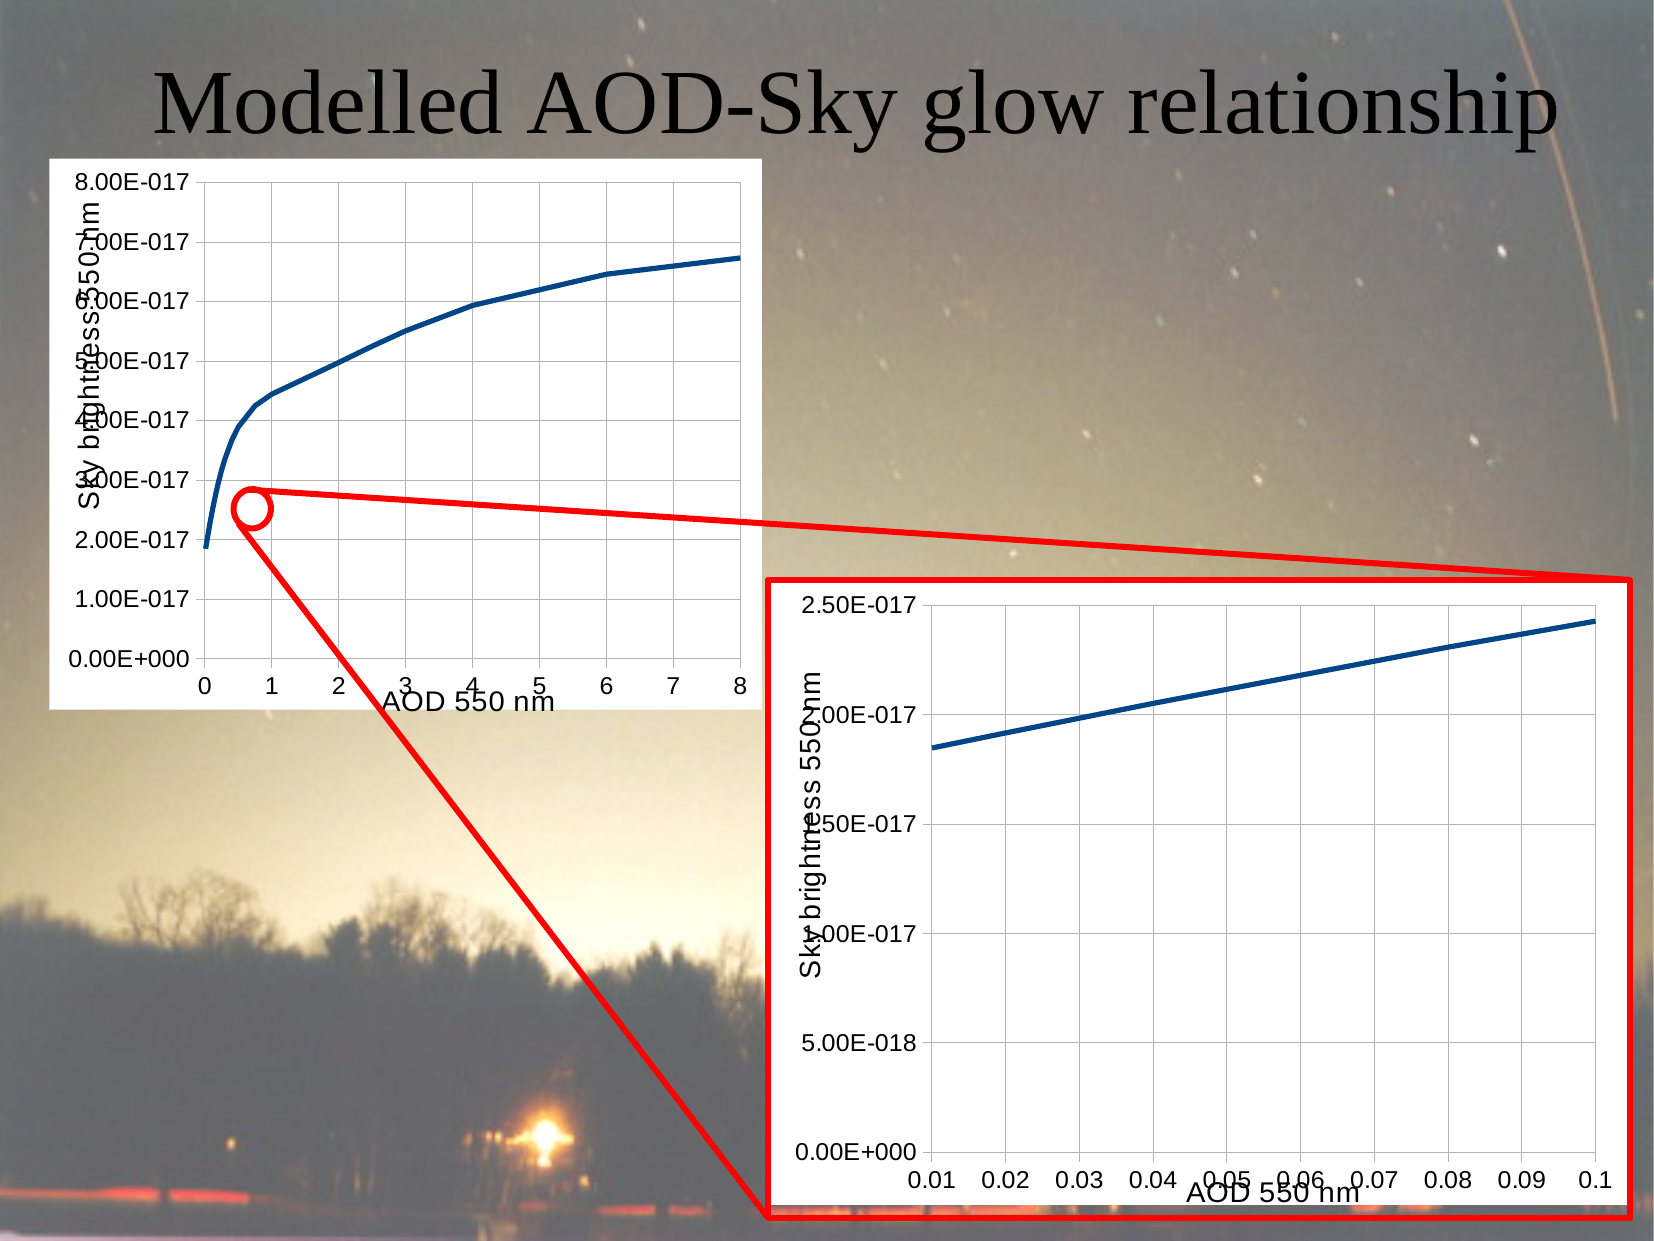

Modelled AOD-Sky glow relationship
### Chart
| Category | Colonne B |
|---|---|
### Chart
| Category | Colonne B |
|---|---|